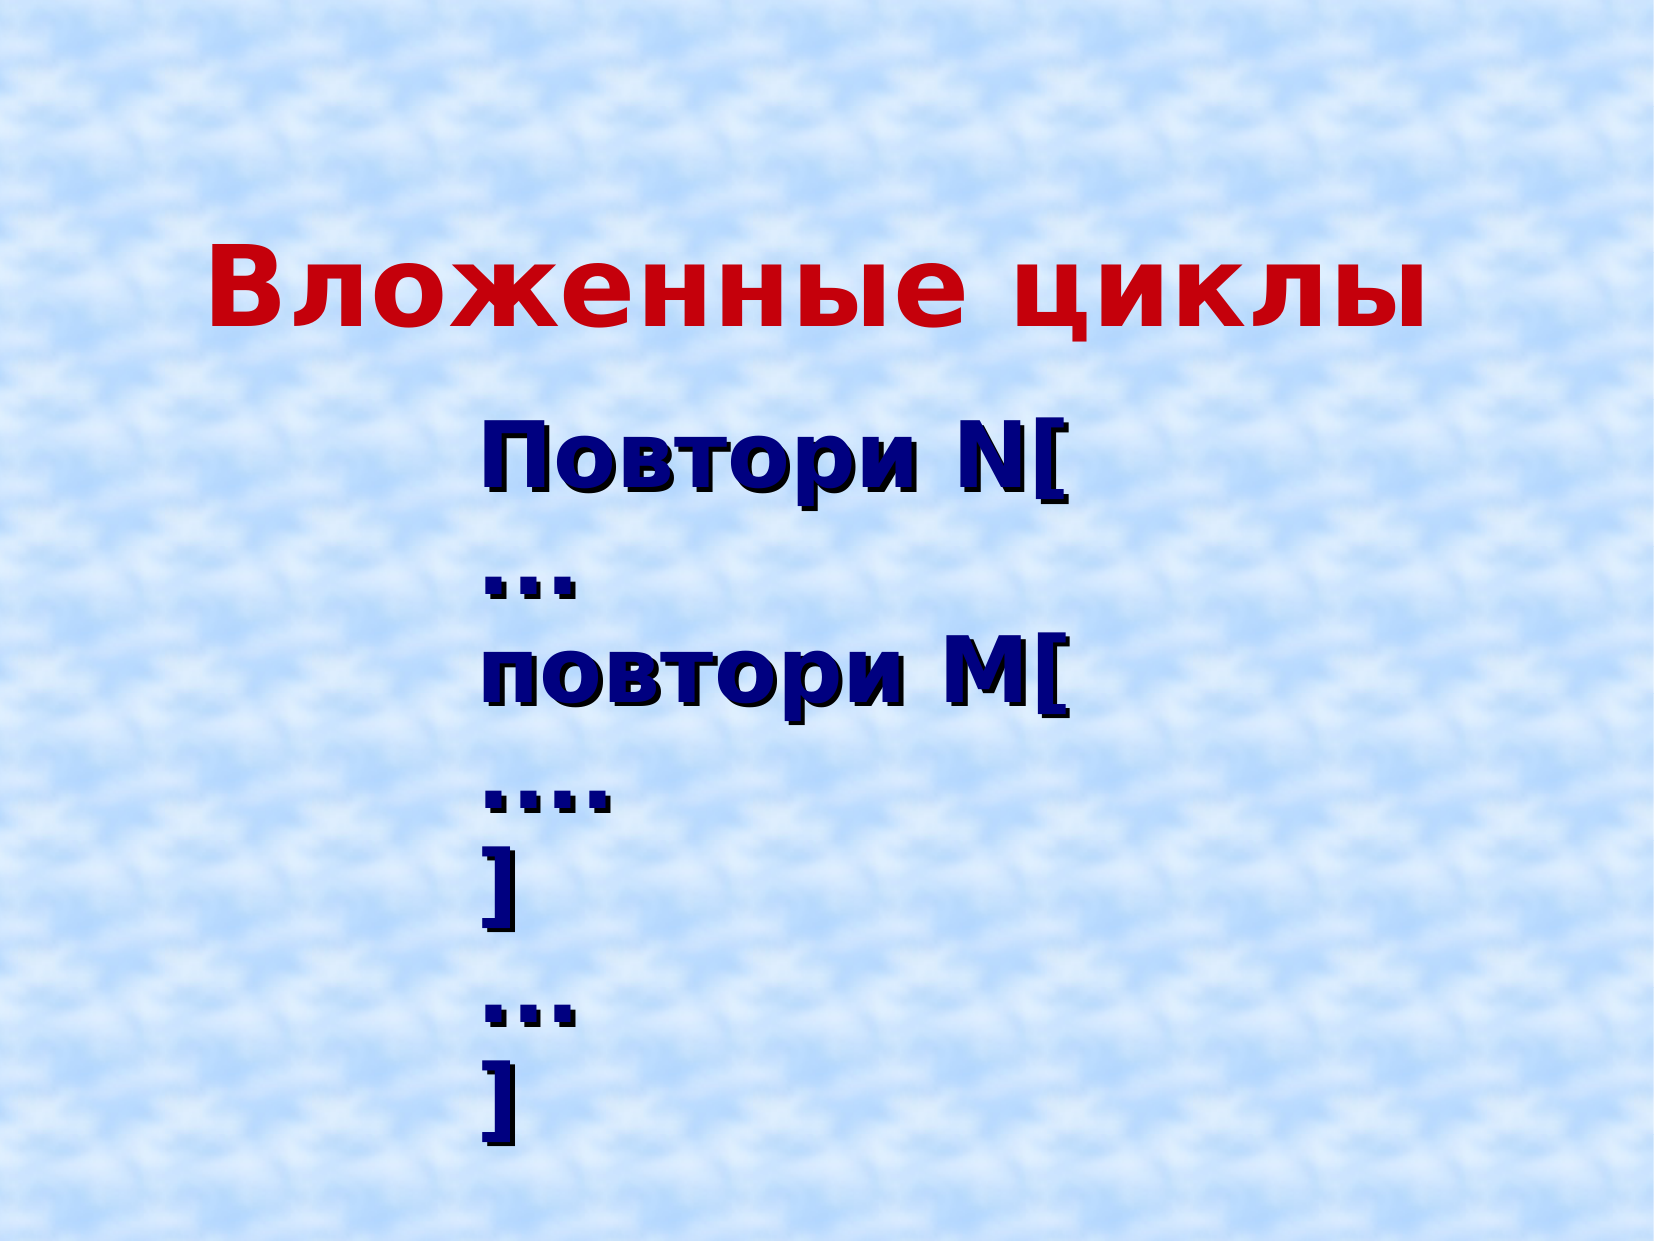

Вложенные циклы
Повтори N[
...
повтори M[
....
]
...
]